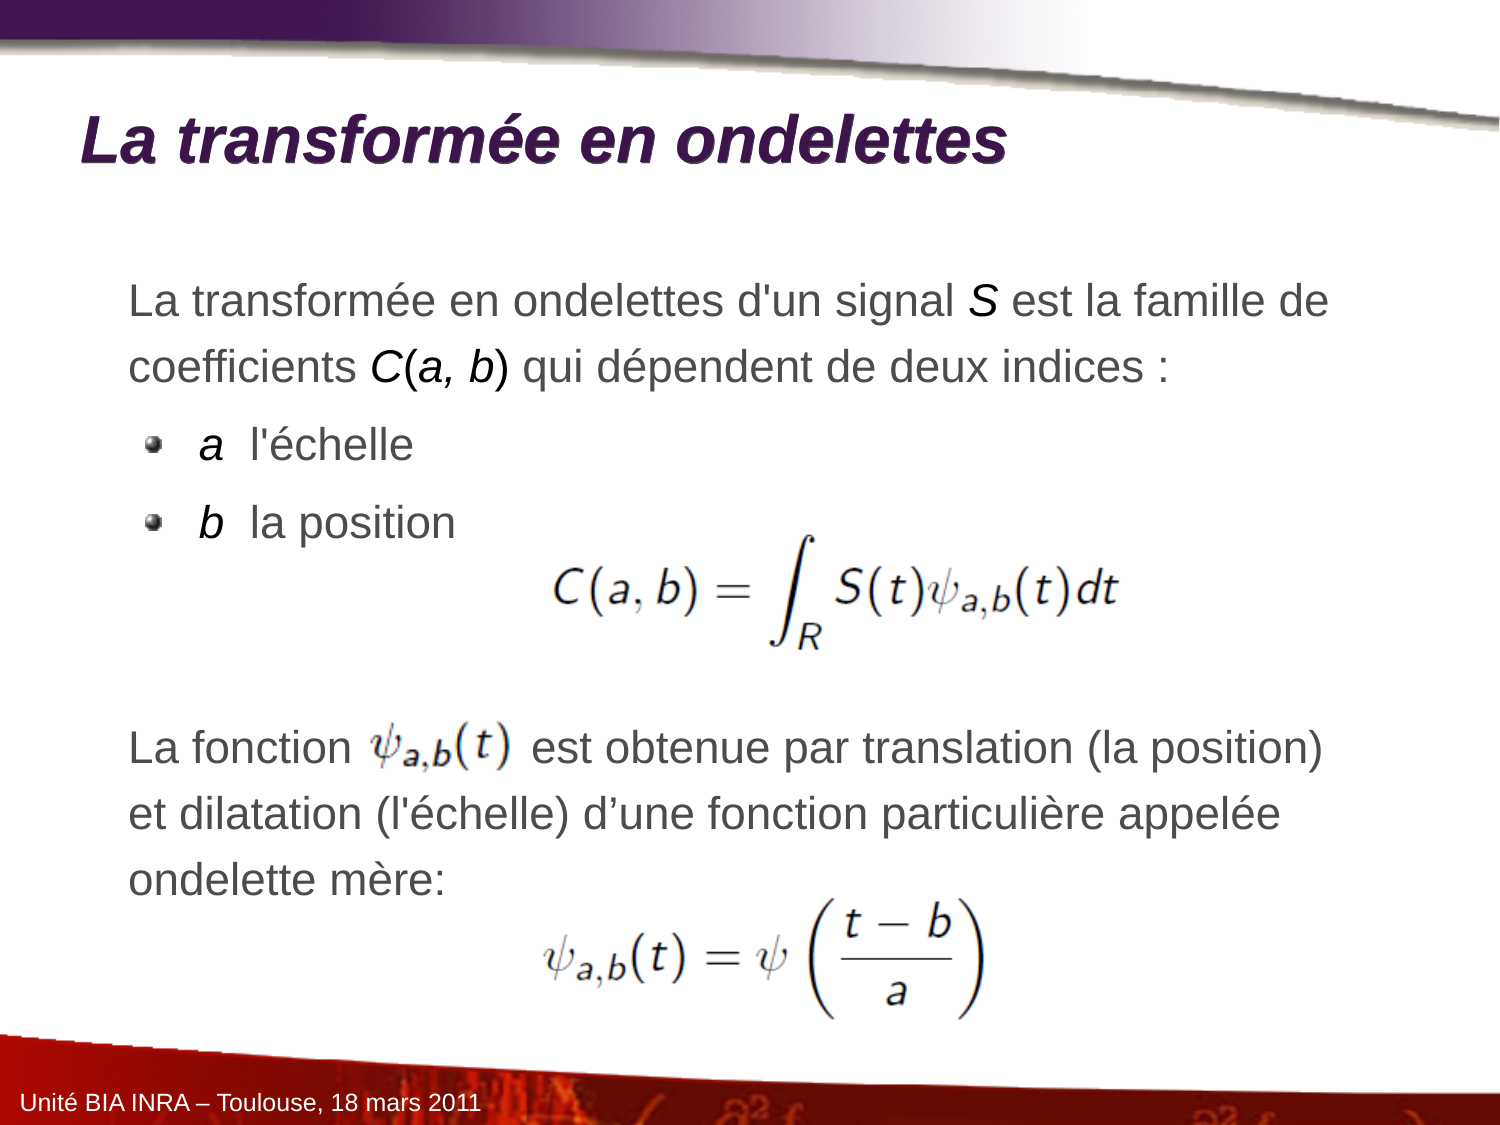

La transformée en ondelettes
# La transformée en ondelettes d'un signal S est la famille de coefficients C(a, b) qui dépendent de deux indices :
a l'échelle
b la position
La fonction est obtenue par translation (la position) et dilatation (l'échelle) d’une fonction particulière appelée ondelette mère: